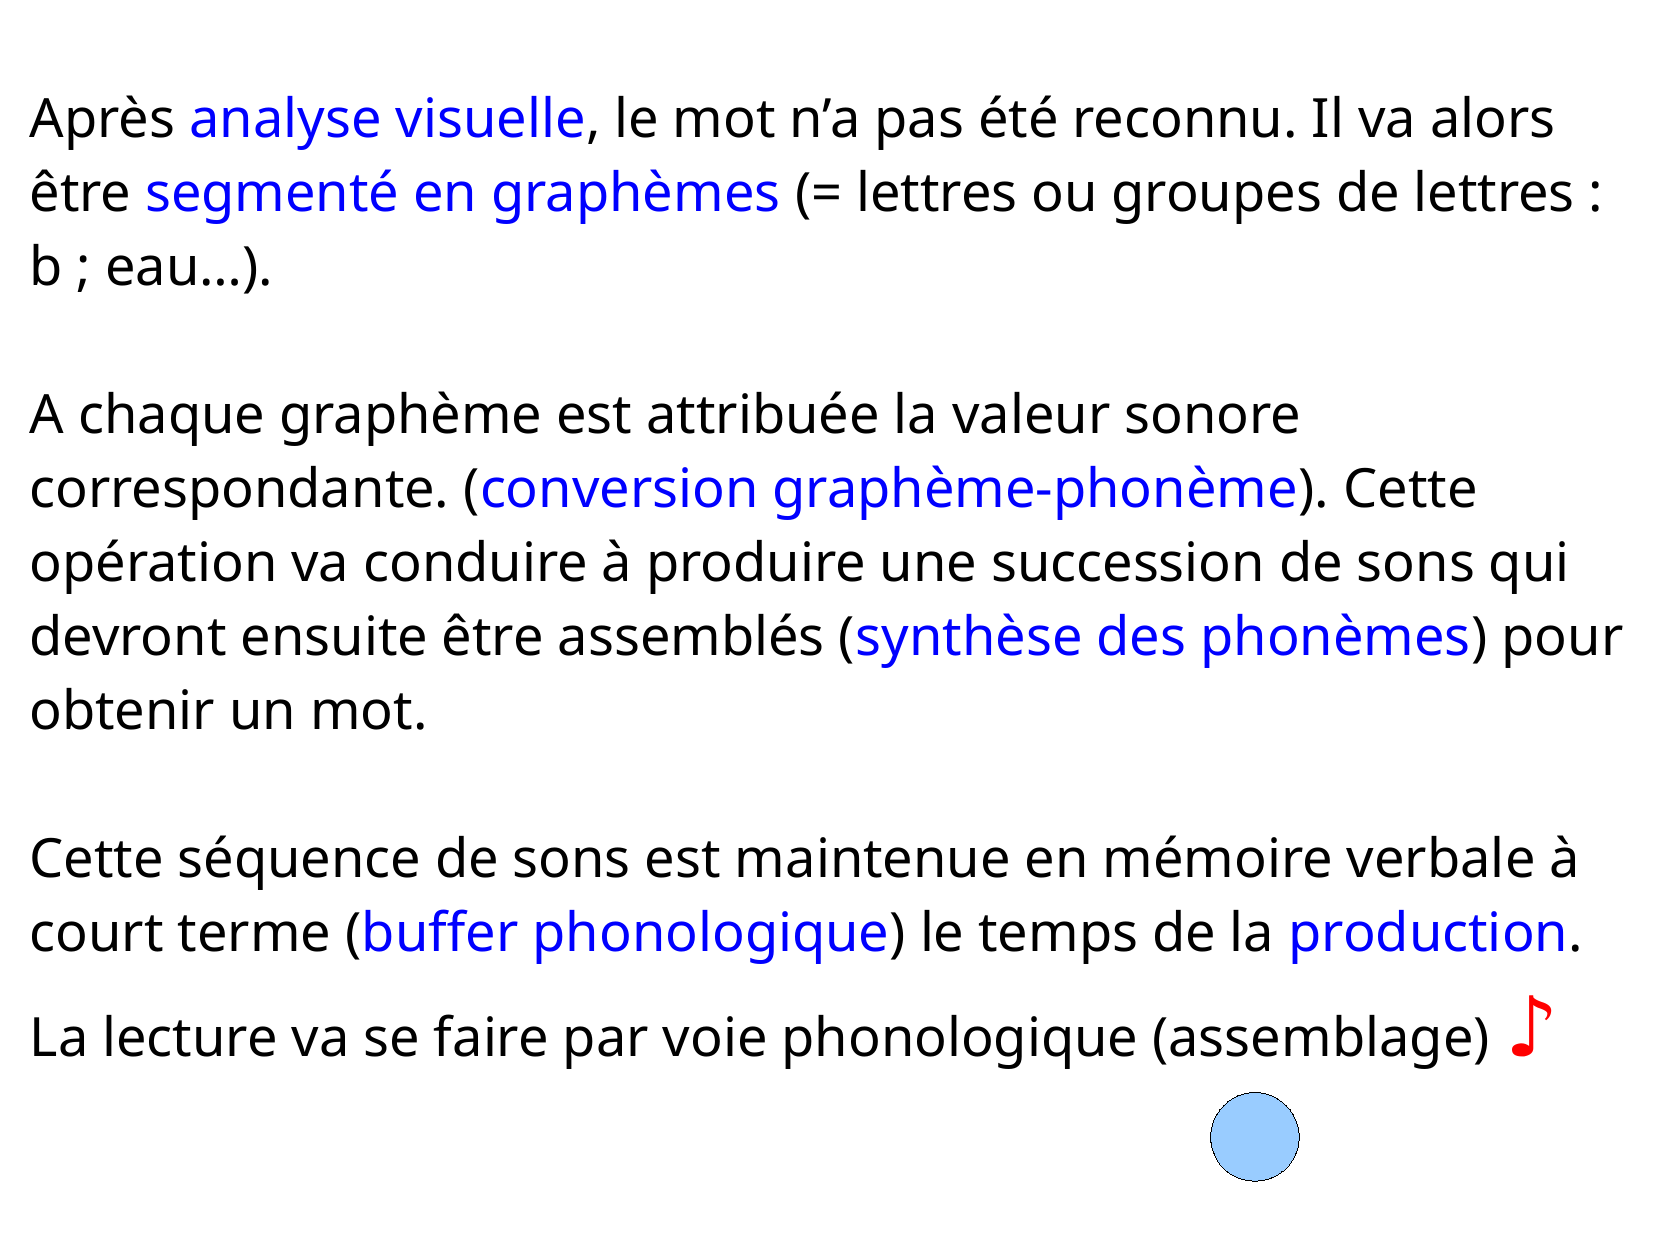

# Après analyse visuelle, le mot n’a pas été reconnu. Il va alors être segmenté en graphèmes (= lettres ou groupes de lettres : b ; eau…).
A chaque graphème est attribuée la valeur sonore correspondante. (conversion graphème-phonème). Cette opération va conduire à produire une succession de sons qui devront ensuite être assemblés (synthèse des phonèmes) pour obtenir un mot.
Cette séquence de sons est maintenue en mémoire verbale à court terme (buffer phonologique) le temps de la production.
La lecture va se faire par voie phonologique (assemblage) ♪